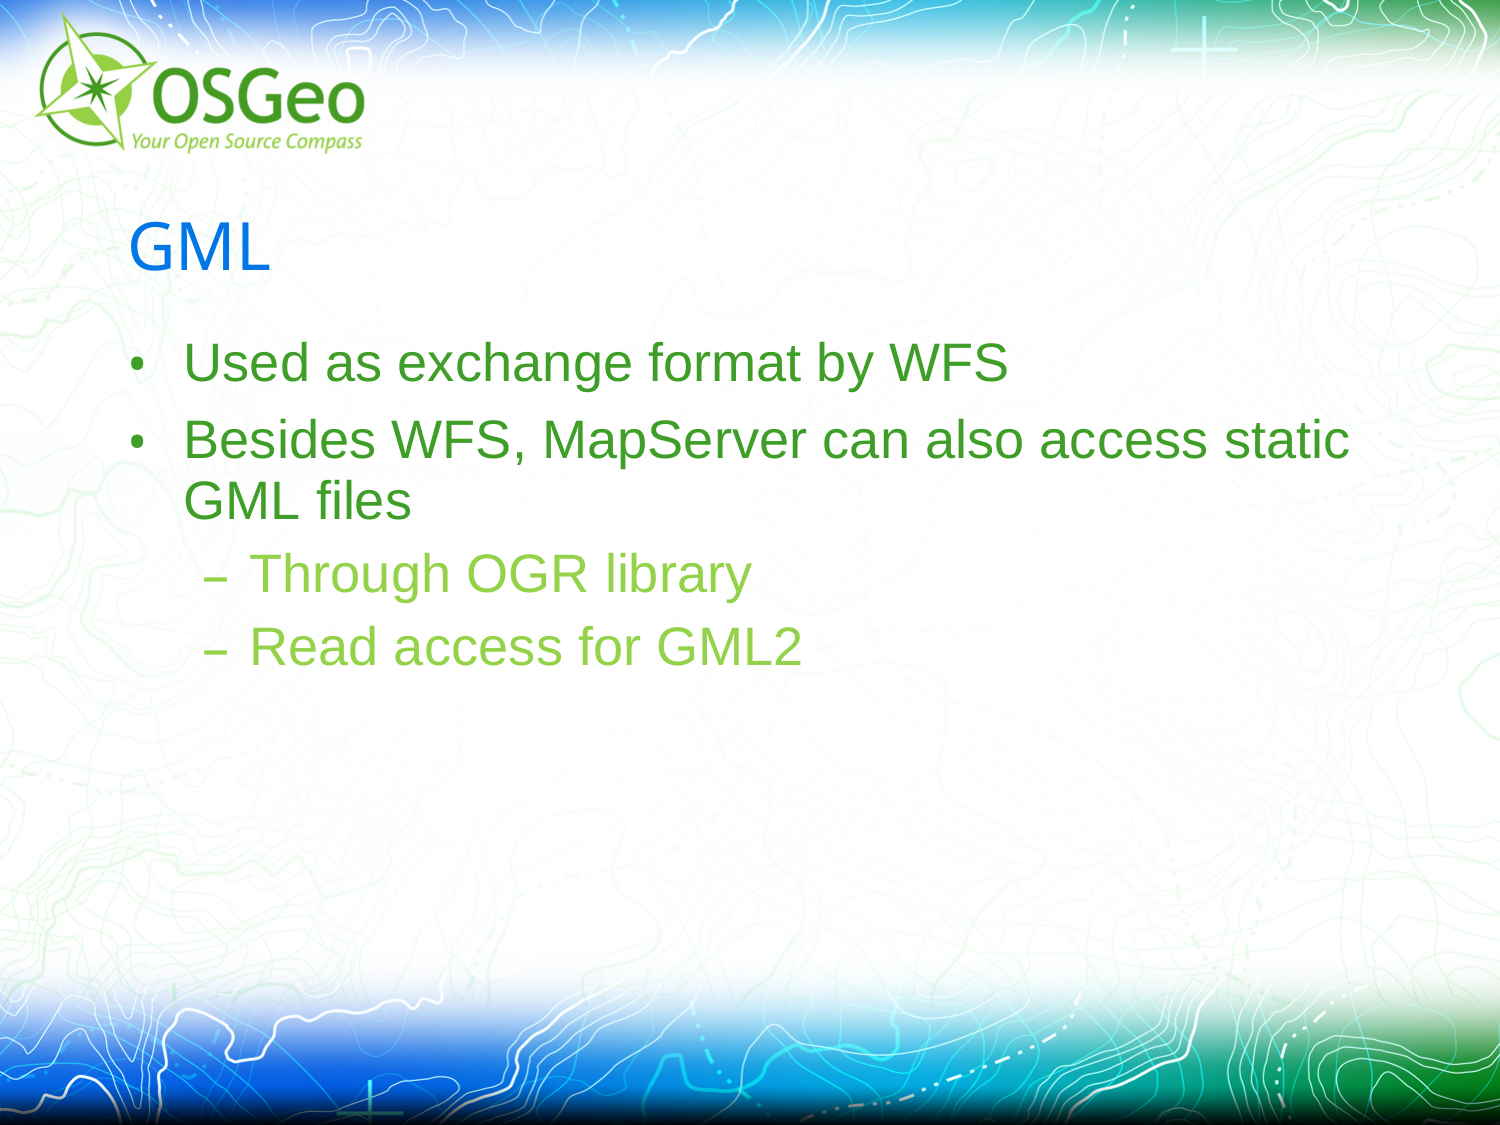

# GML
Used as exchange format by WFS
Besides WFS, MapServer can also access static GML files
Through OGR library
Read access for GML2